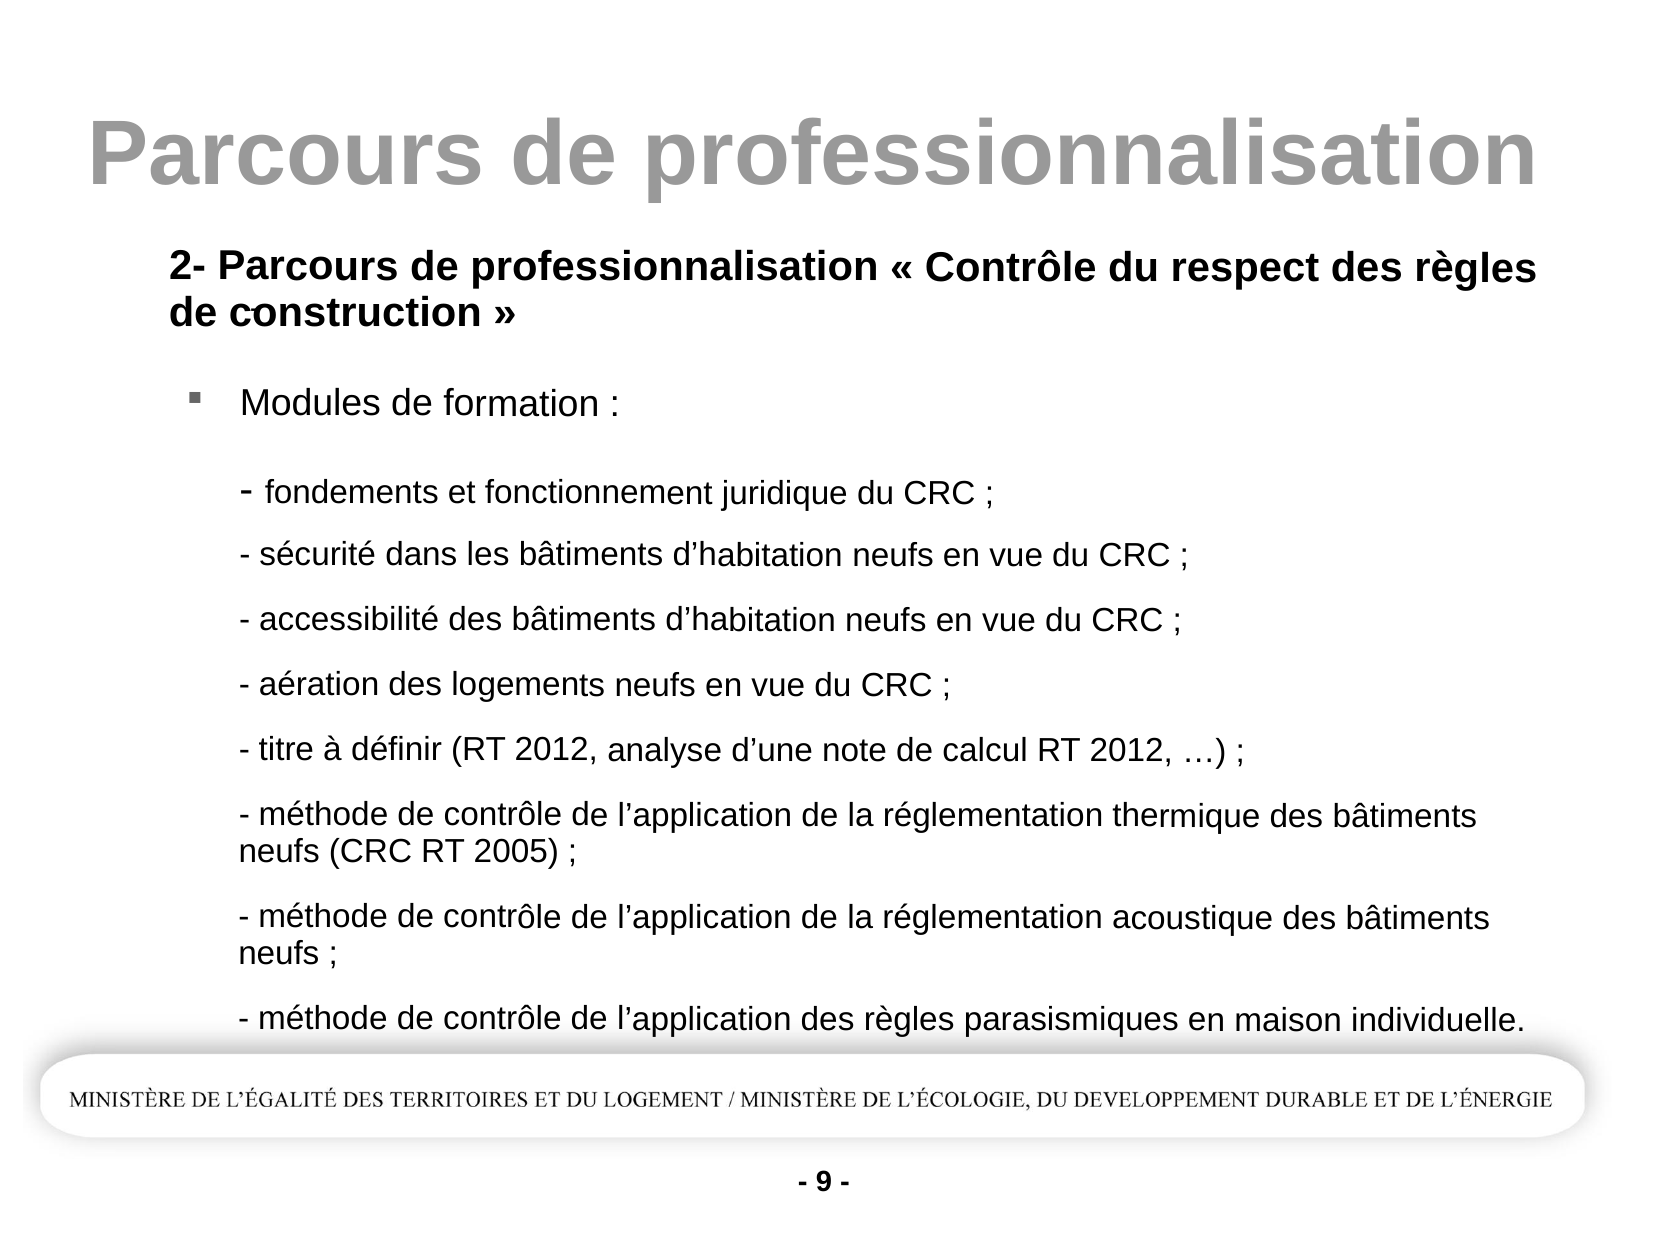

# Parcours de professionnalisation
2- Parcours de professionnalisation « Contrôle du respect des règles de construction »
Modules de formation :
- fondements et fonctionnement juridique du CRC ;
- sécurité dans les bâtiments d’habitation neufs en vue du CRC ;
- accessibilité des bâtiments d’habitation neufs en vue du CRC ;
- aération des logements neufs en vue du CRC ;
- titre à définir (RT 2012, analyse d’une note de calcul RT 2012, …) ;
- méthode de contrôle de l’application de la réglementation thermique des bâtiments neufs (CRC RT 2005) ;
- méthode de contrôle de l’application de la réglementation acoustique des bâtiments neufs ;
- méthode de contrôle de l’application des règles parasismiques en maison individuelle.
-